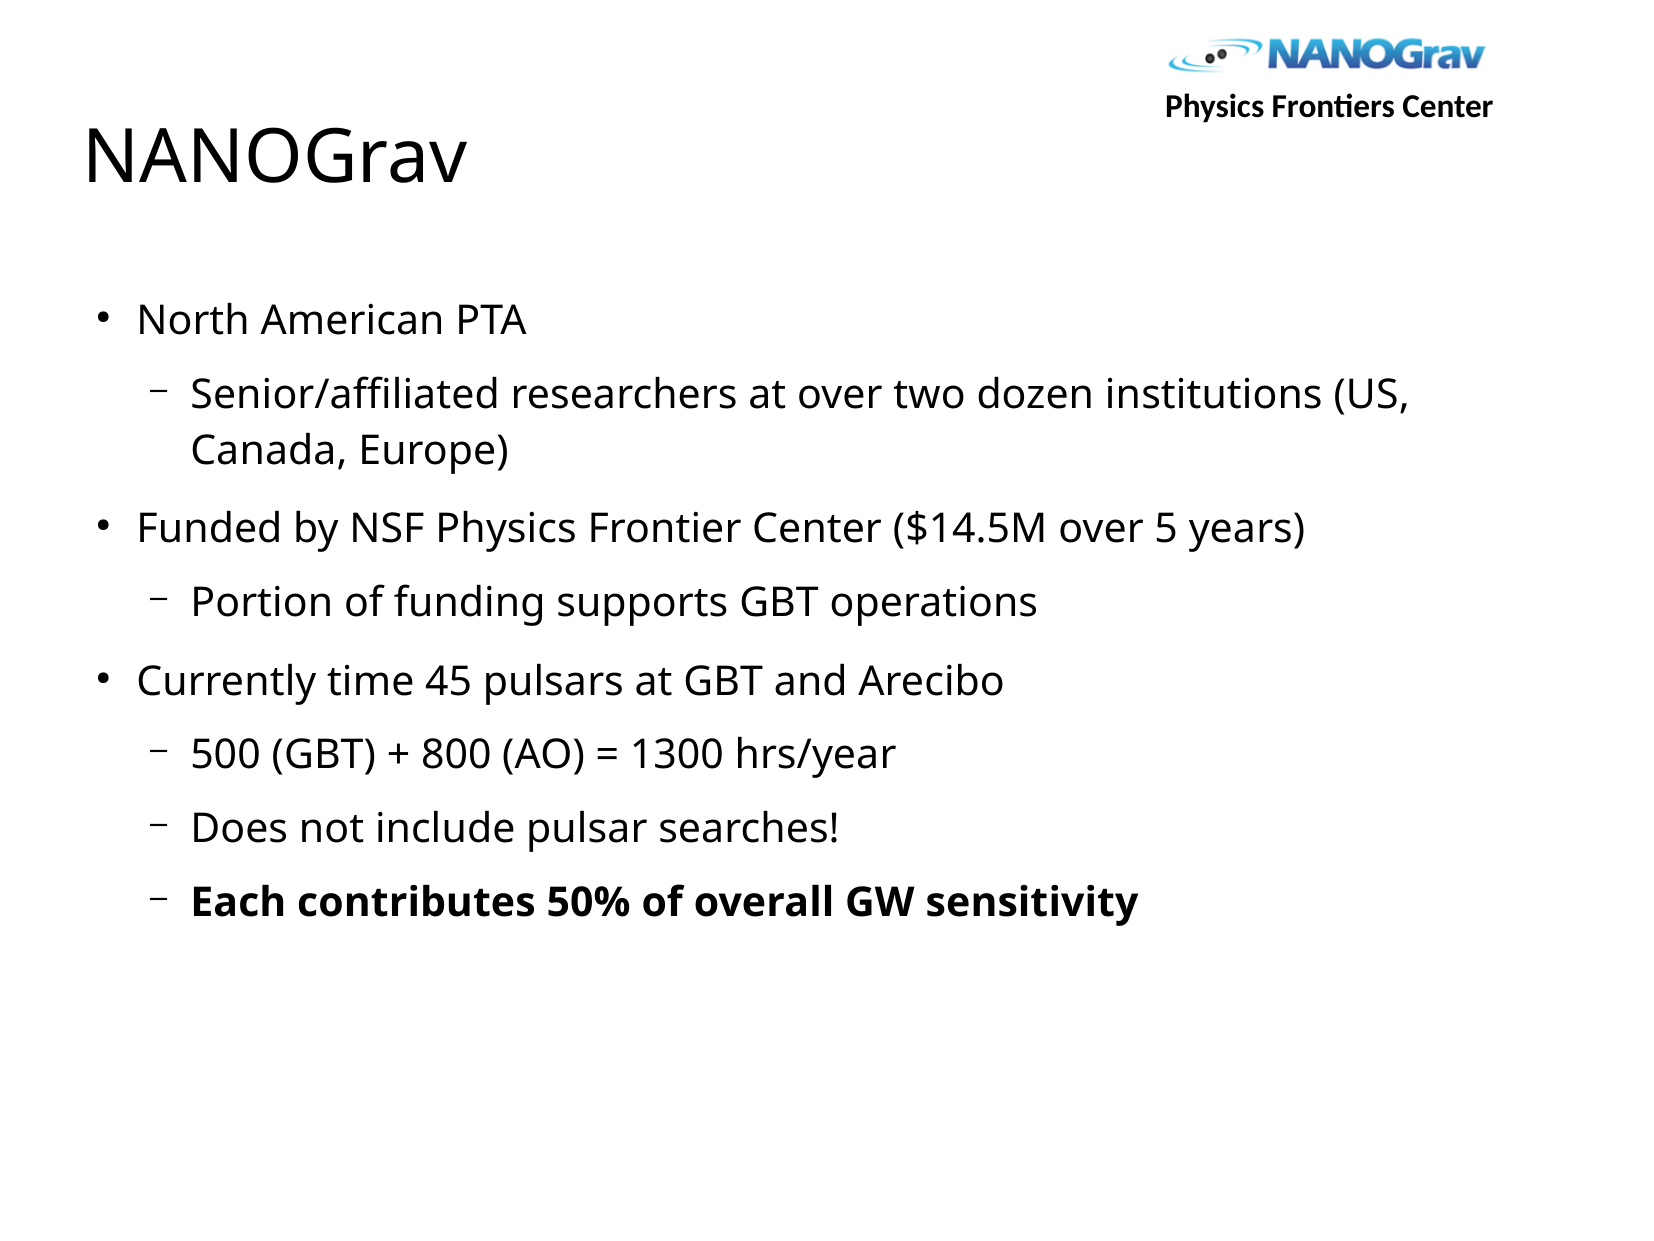

Physics Frontiers Center
# NANOGrav
North American PTA
Senior/affiliated researchers at over two dozen institutions (US, Canada, Europe)
Funded by NSF Physics Frontier Center ($14.5M over 5 years)
Portion of funding supports GBT operations
Currently time 45 pulsars at GBT and Arecibo
500 (GBT) + 800 (AO) = 1300 hrs/year
Does not include pulsar searches!
Each contributes 50% of overall GW sensitivity
International collaboration through IPTA